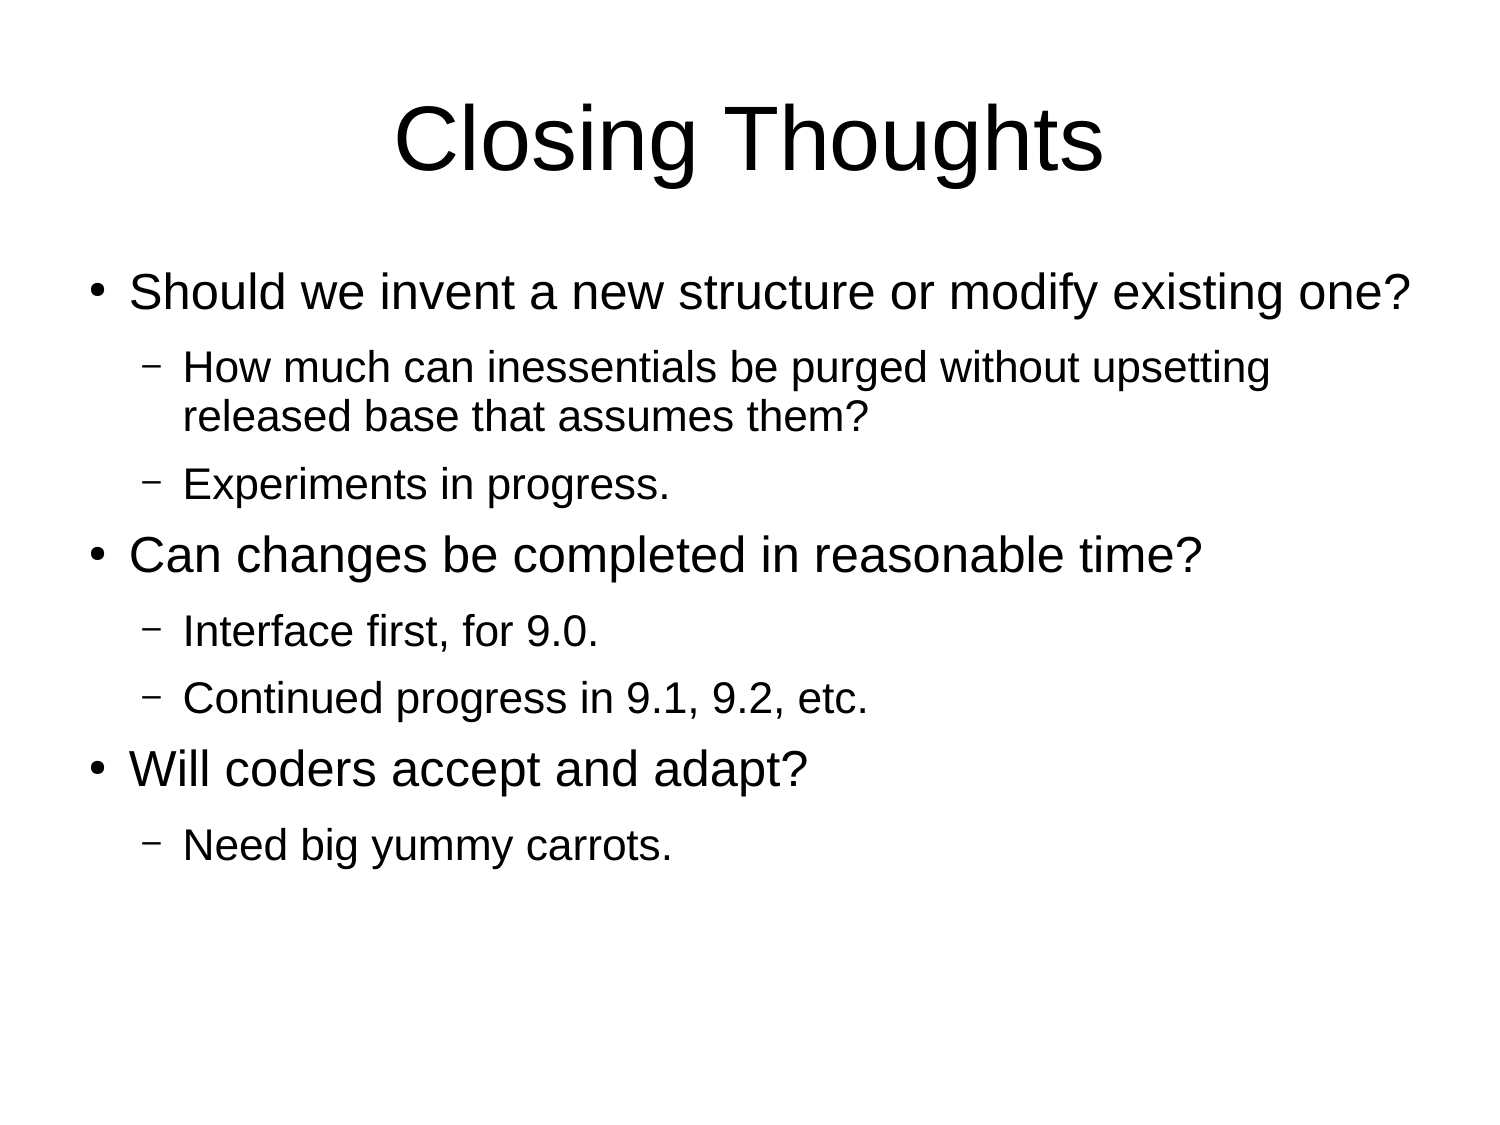

# Closing Thoughts
Should we invent a new structure or modify existing one?
How much can inessentials be purged without upsetting released base that assumes them?
Experiments in progress.
Can changes be completed in reasonable time?
Interface first, for 9.0.
Continued progress in 9.1, 9.2, etc.
Will coders accept and adapt?
Need big yummy carrots.